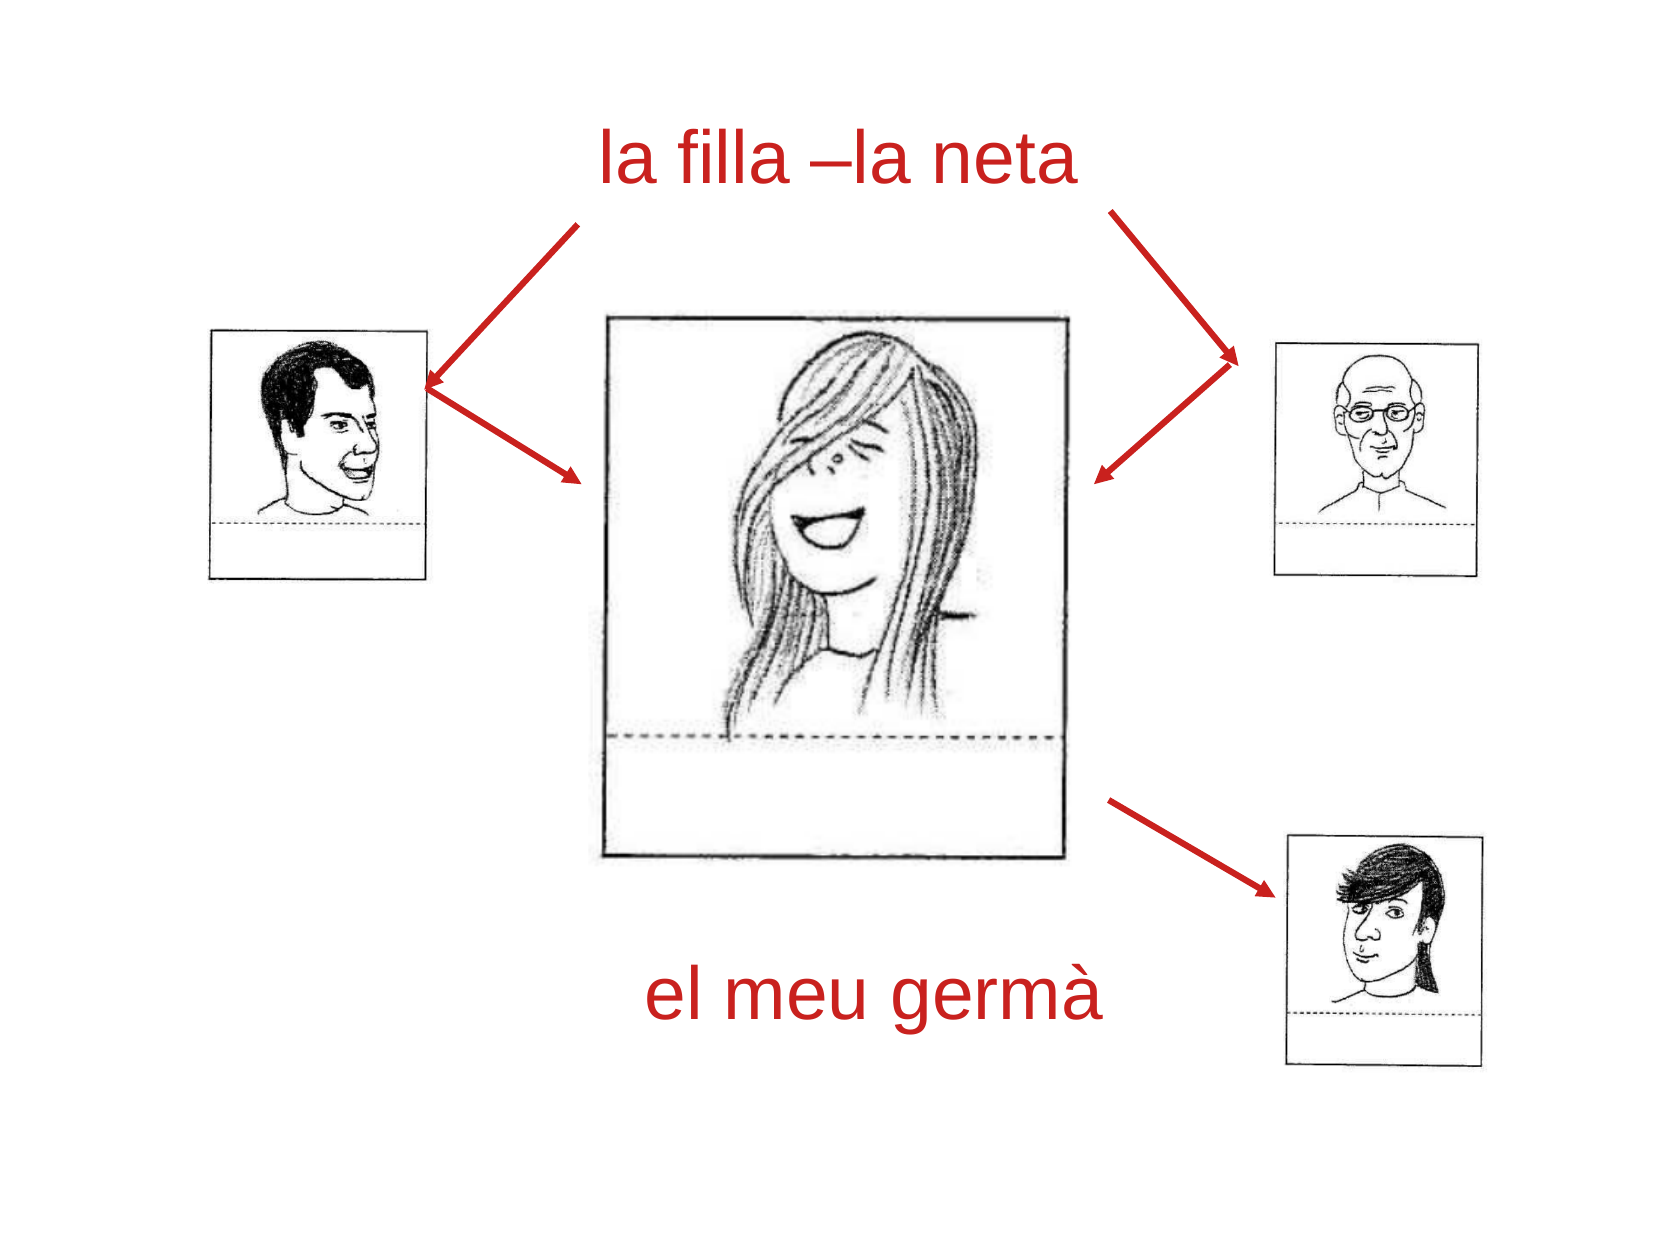

la filla –la neta
el meu germà
el meu germà